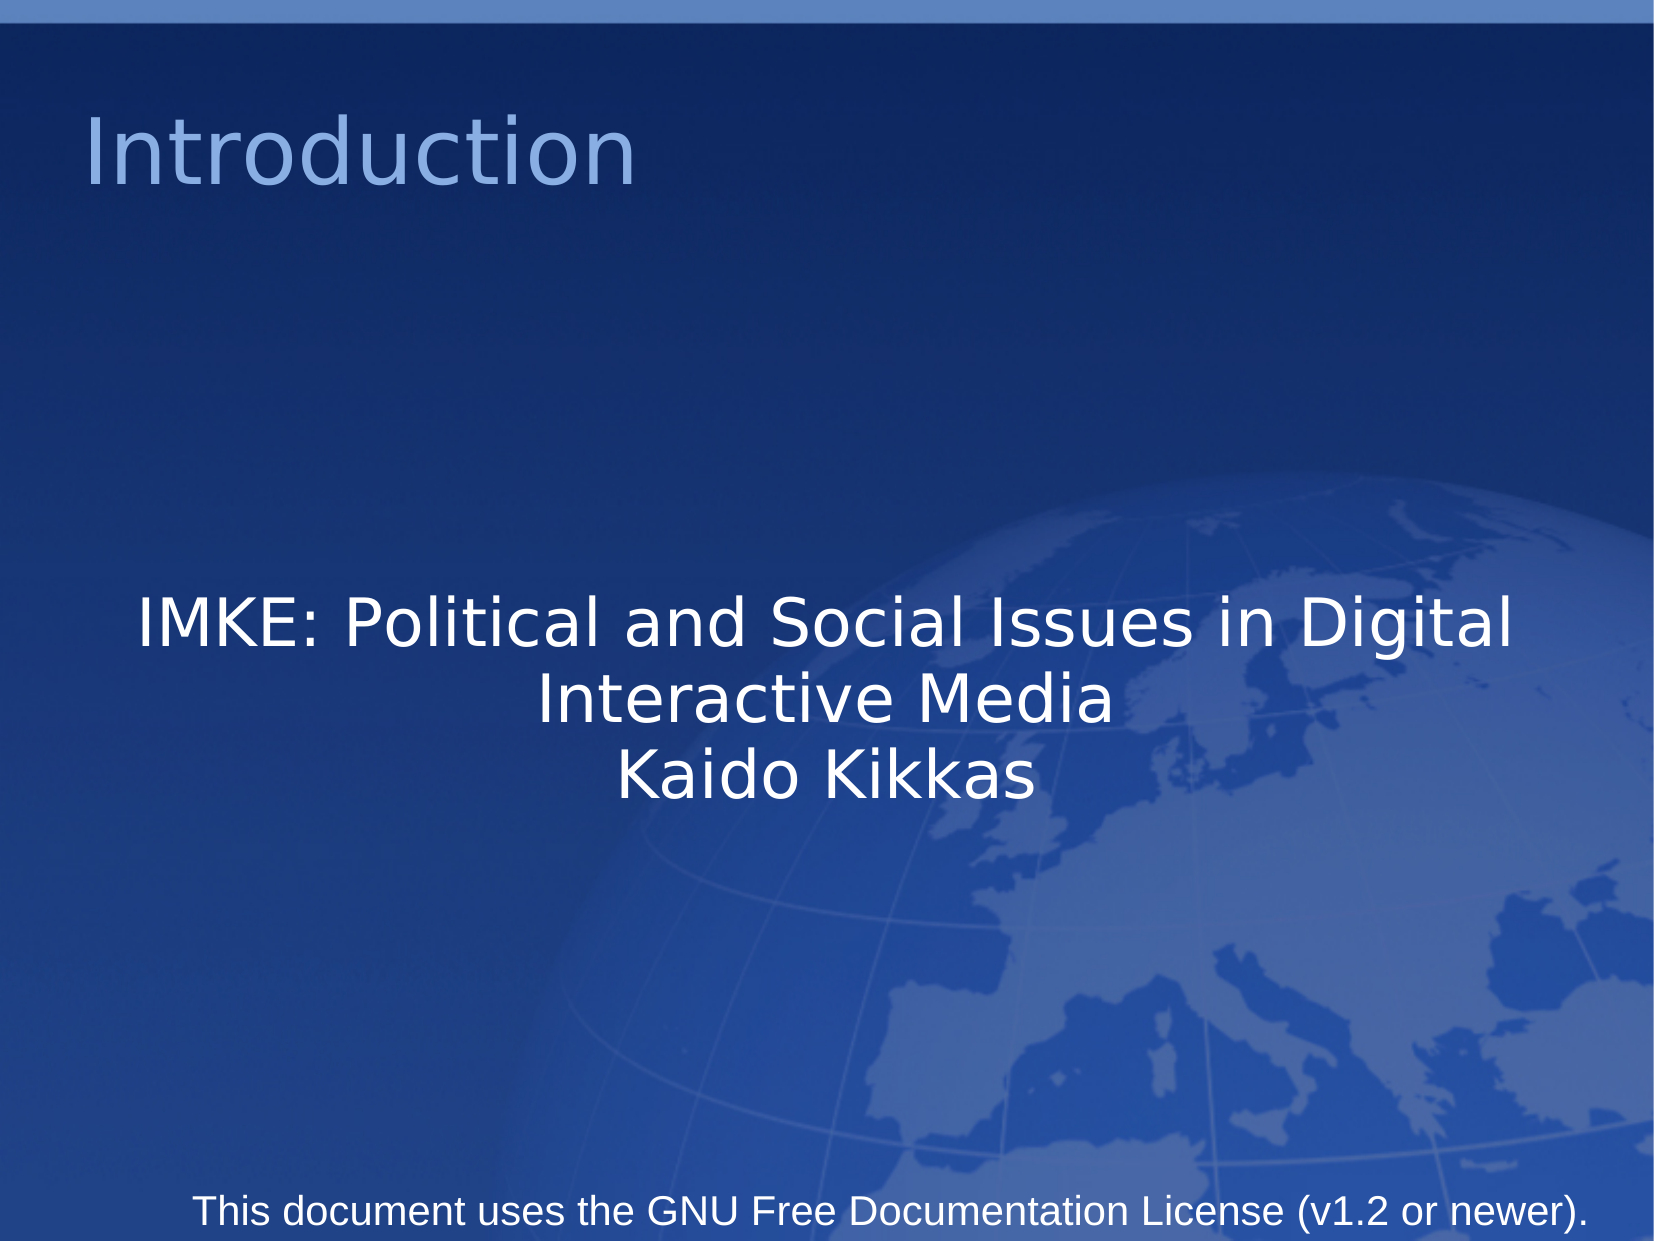

# Introduction
IMKE: Political and Social Issues in Digital Interactive Media
Kaido Kikkas
This document uses the GNU Free Documentation License (v1.2 or newer).